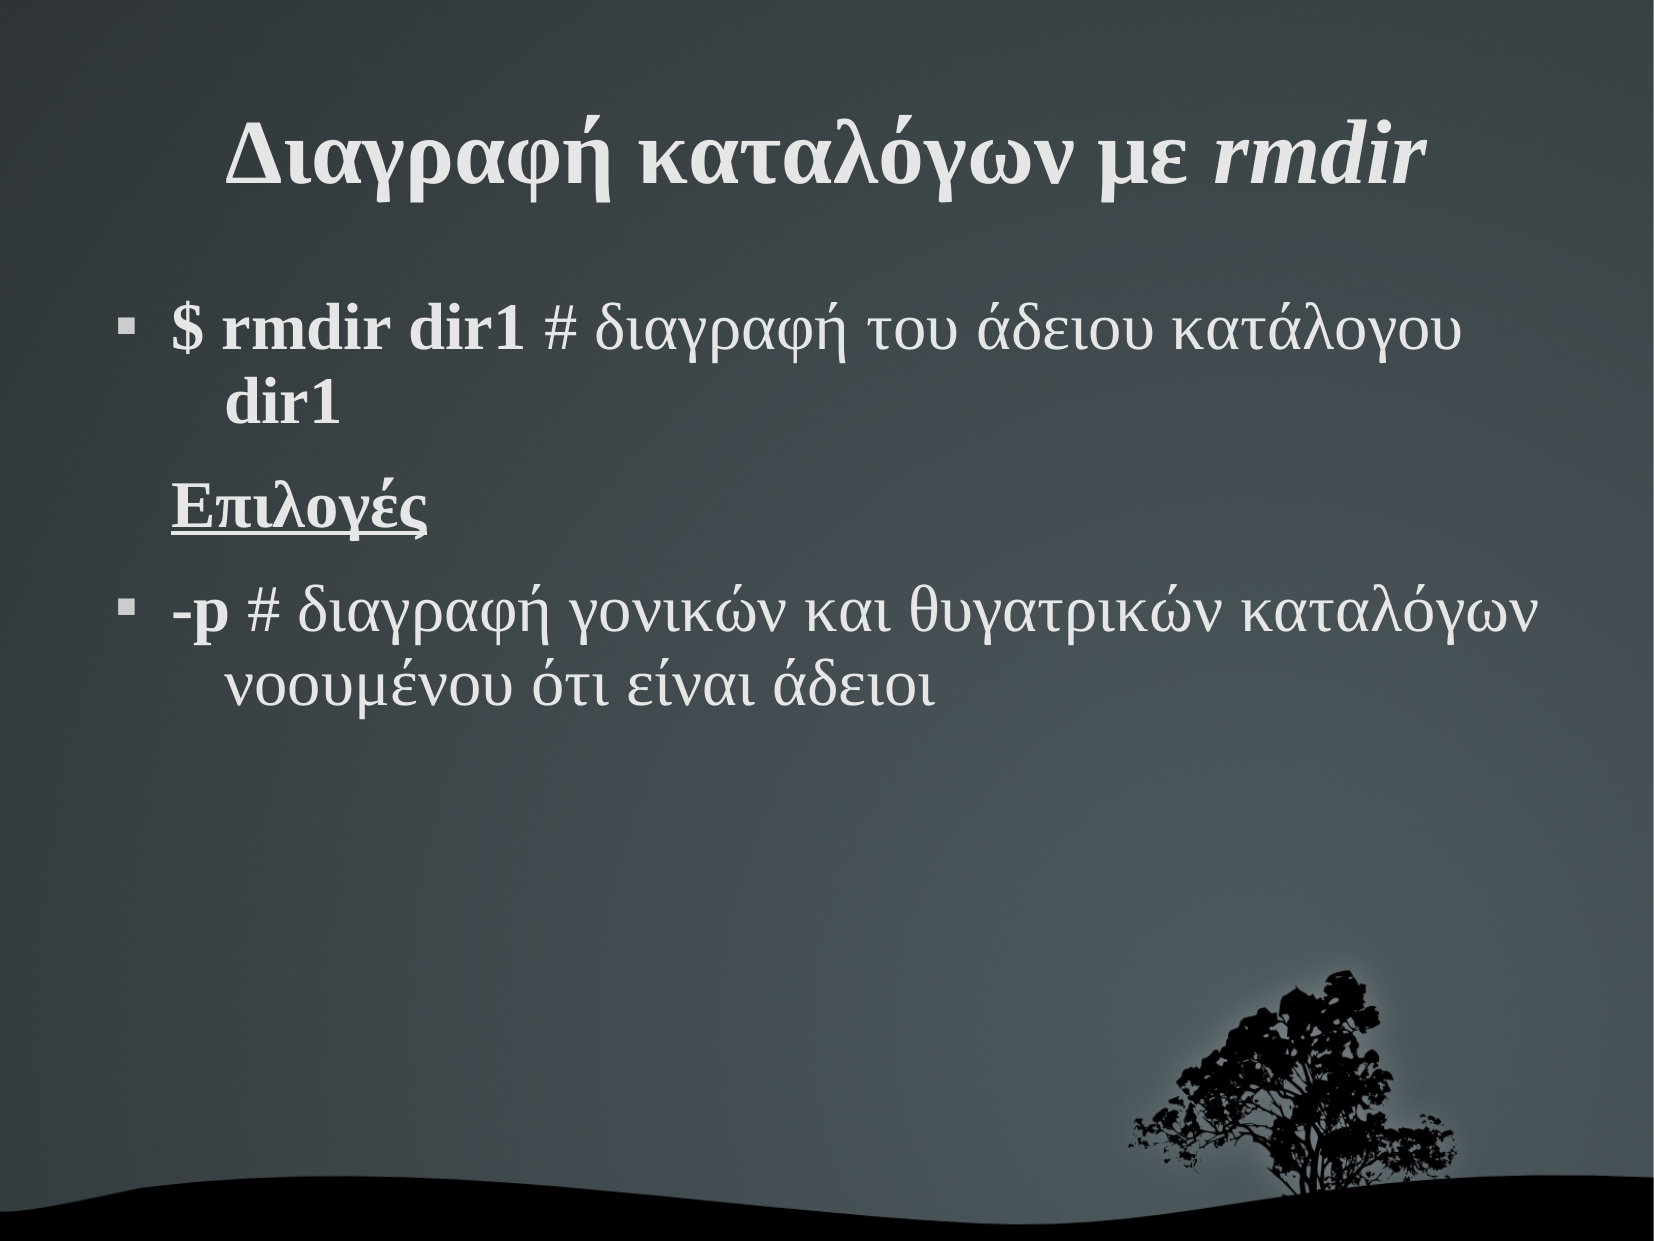

Διαγραφή καταλόγων με rmdir
# $ rmdir dir1 # διαγραφή του άδειου κατάλογου dir1
Επιλογές
-p # διαγραφή γονικών και θυγατρικών καταλόγων νοουμένου ότι είναι άδειοι